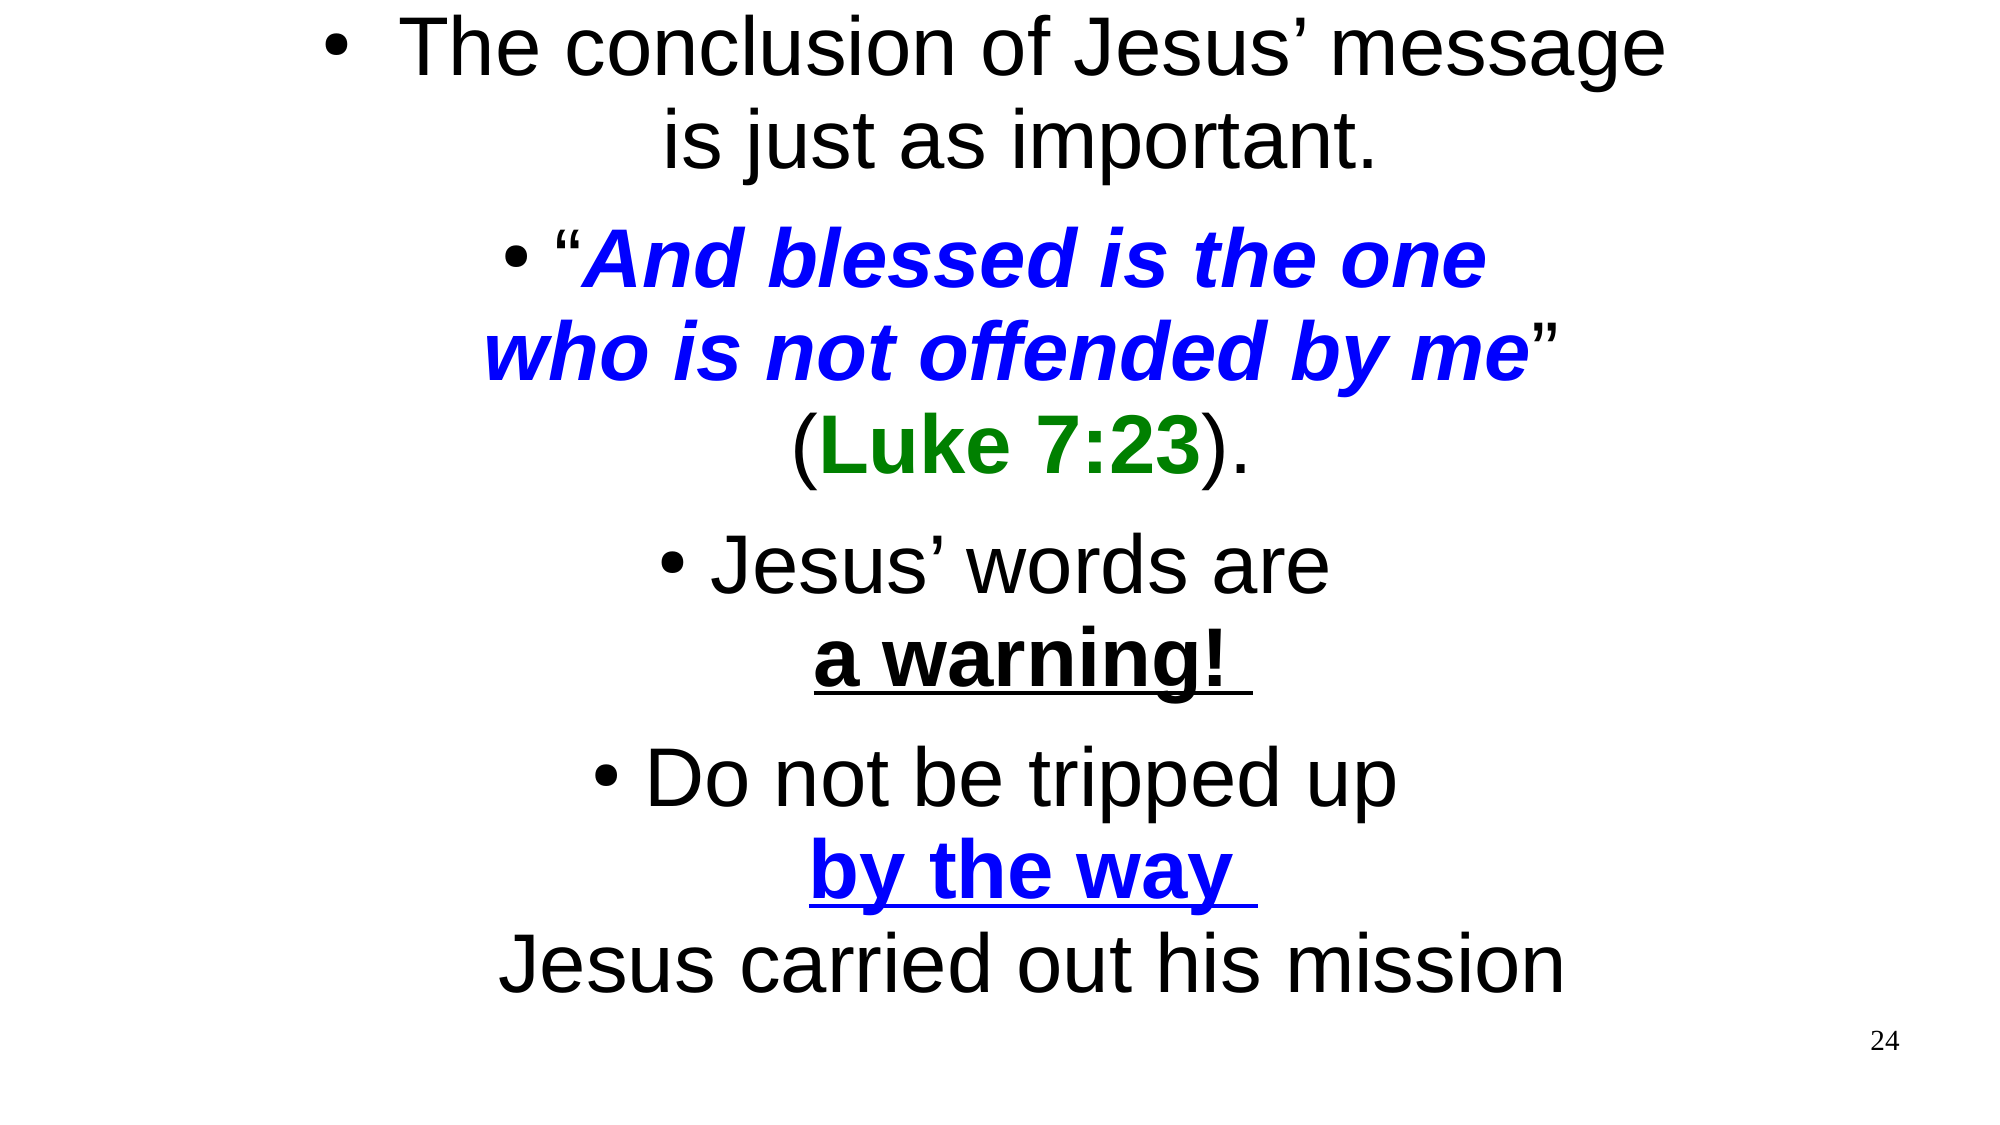

# The conclusion of Jesus’ message is just as important.
“And blessed is the one
who is not offended by me”
(Luke 7:23).
Jesus’ words are
a warning!
Do not be tripped up
by the way
Jesus carried out his mission
24